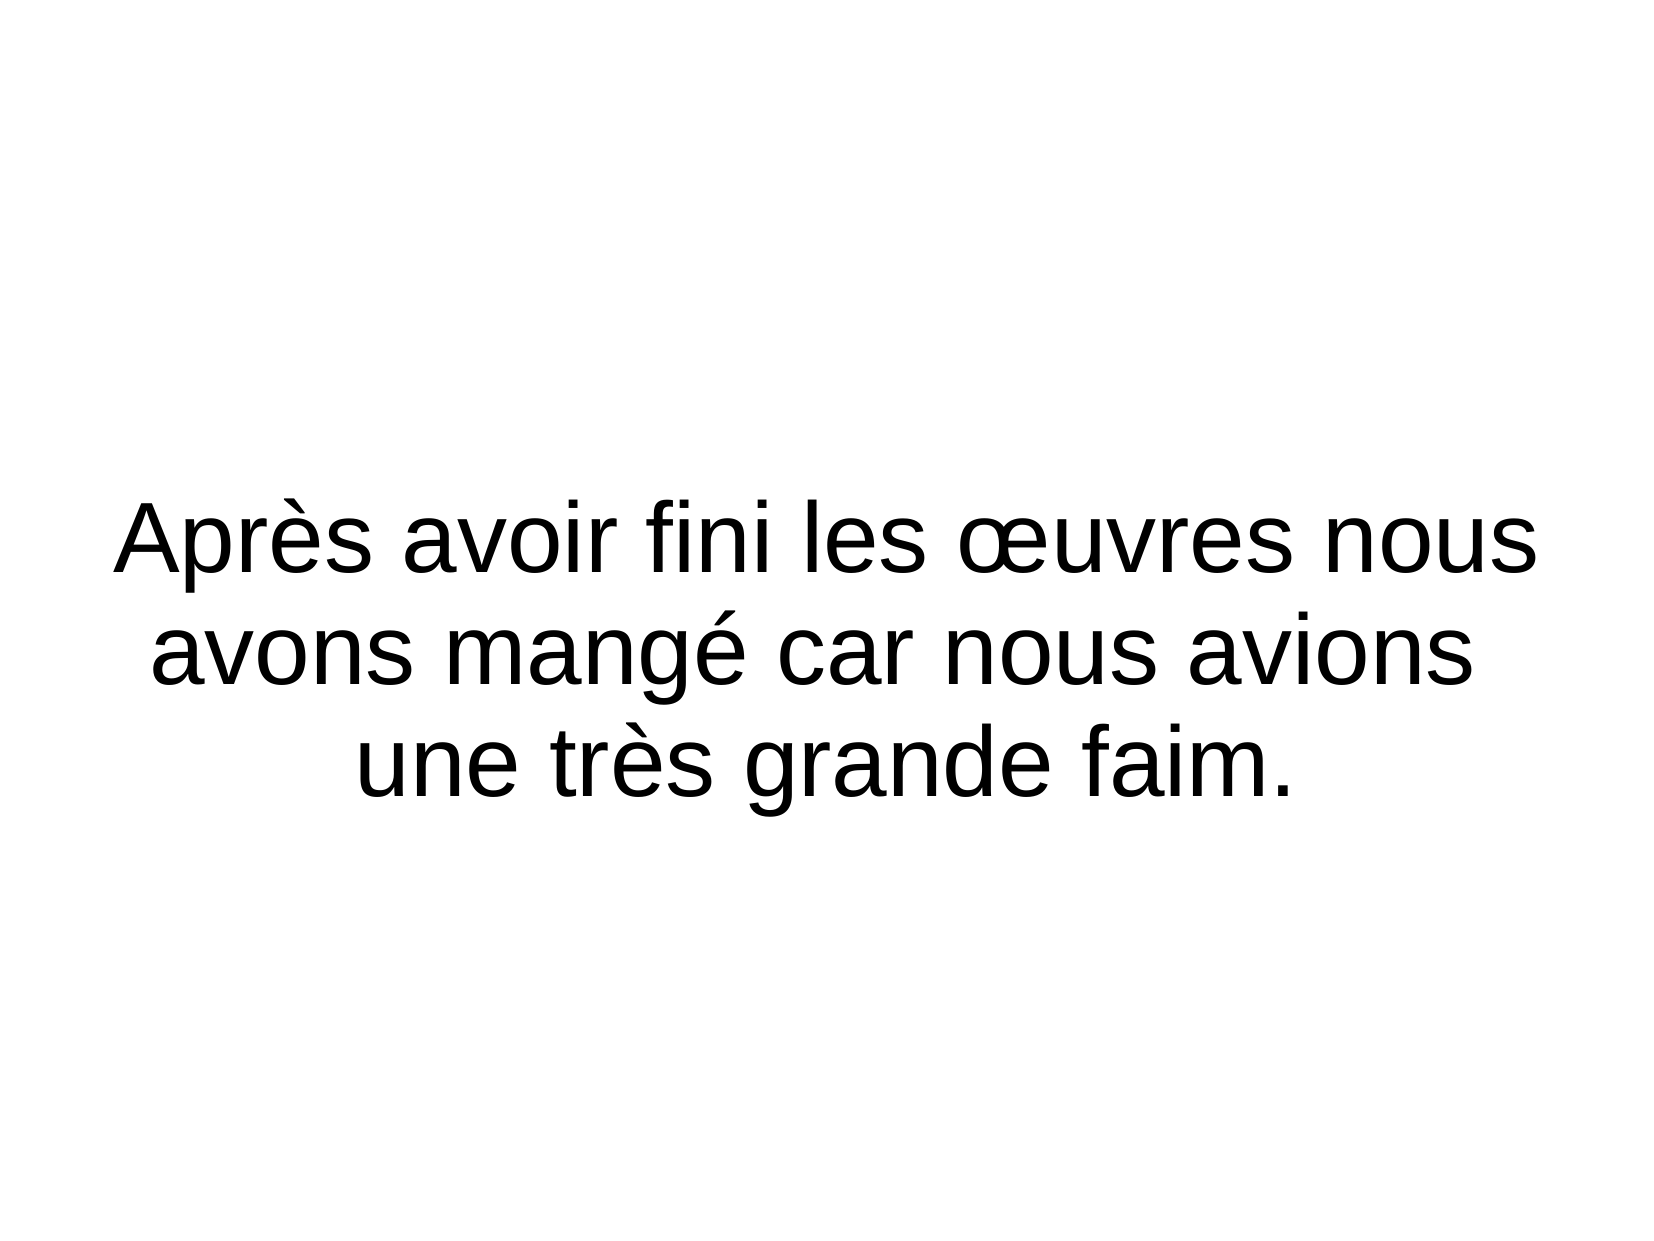

#
Après avoir fini les œuvres nous avons mangé car nous avions une très grande faim.